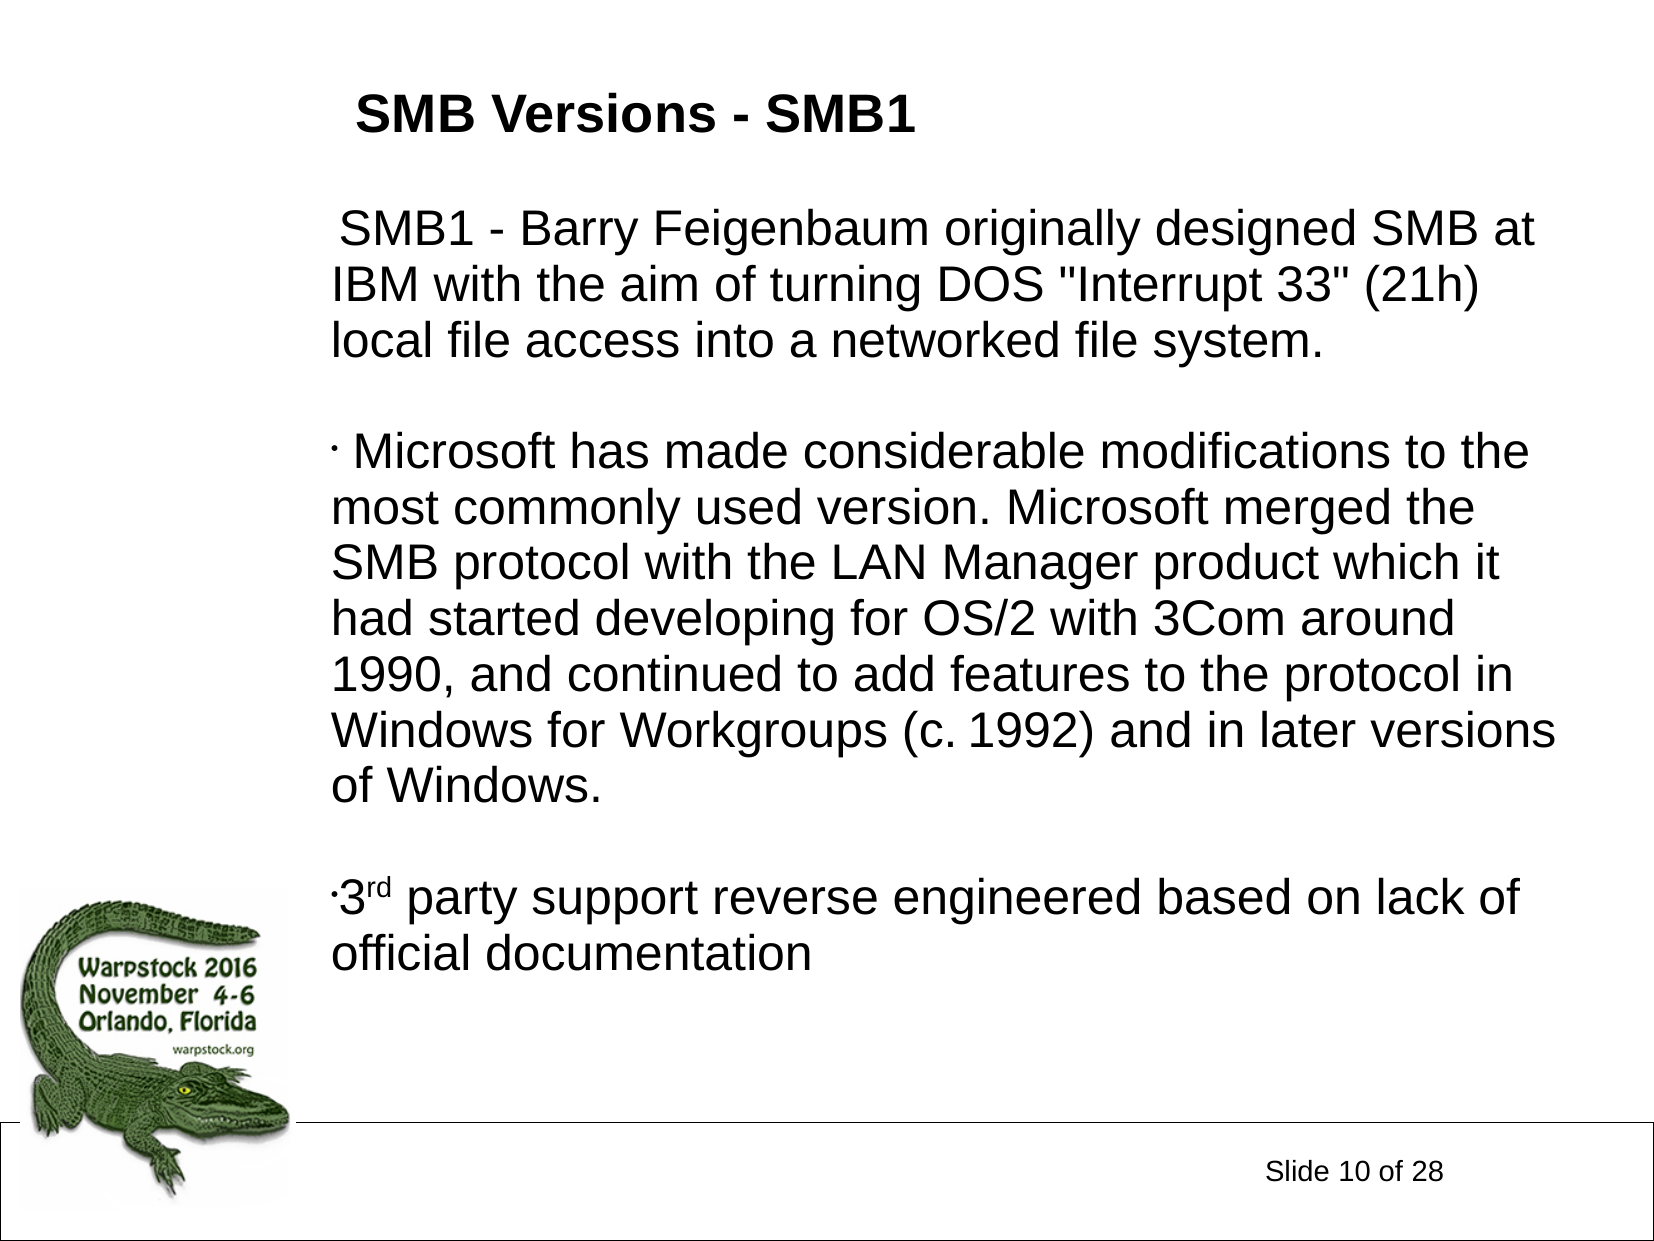

# SMB Versions - SMB1
SMB1 - Barry Feigenbaum originally designed SMB at IBM with the aim of turning DOS "Interrupt 33" (21h) local file access into a networked file system.
 Microsoft has made considerable modifications to the most commonly used version. Microsoft merged the SMB protocol with the LAN Manager product which it had started developing for OS/2 with 3Com around 1990, and continued to add features to the protocol in Windows for Workgroups (c. 1992) and in later versions of Windows.
3rd party support reverse engineered based on lack of official documentation